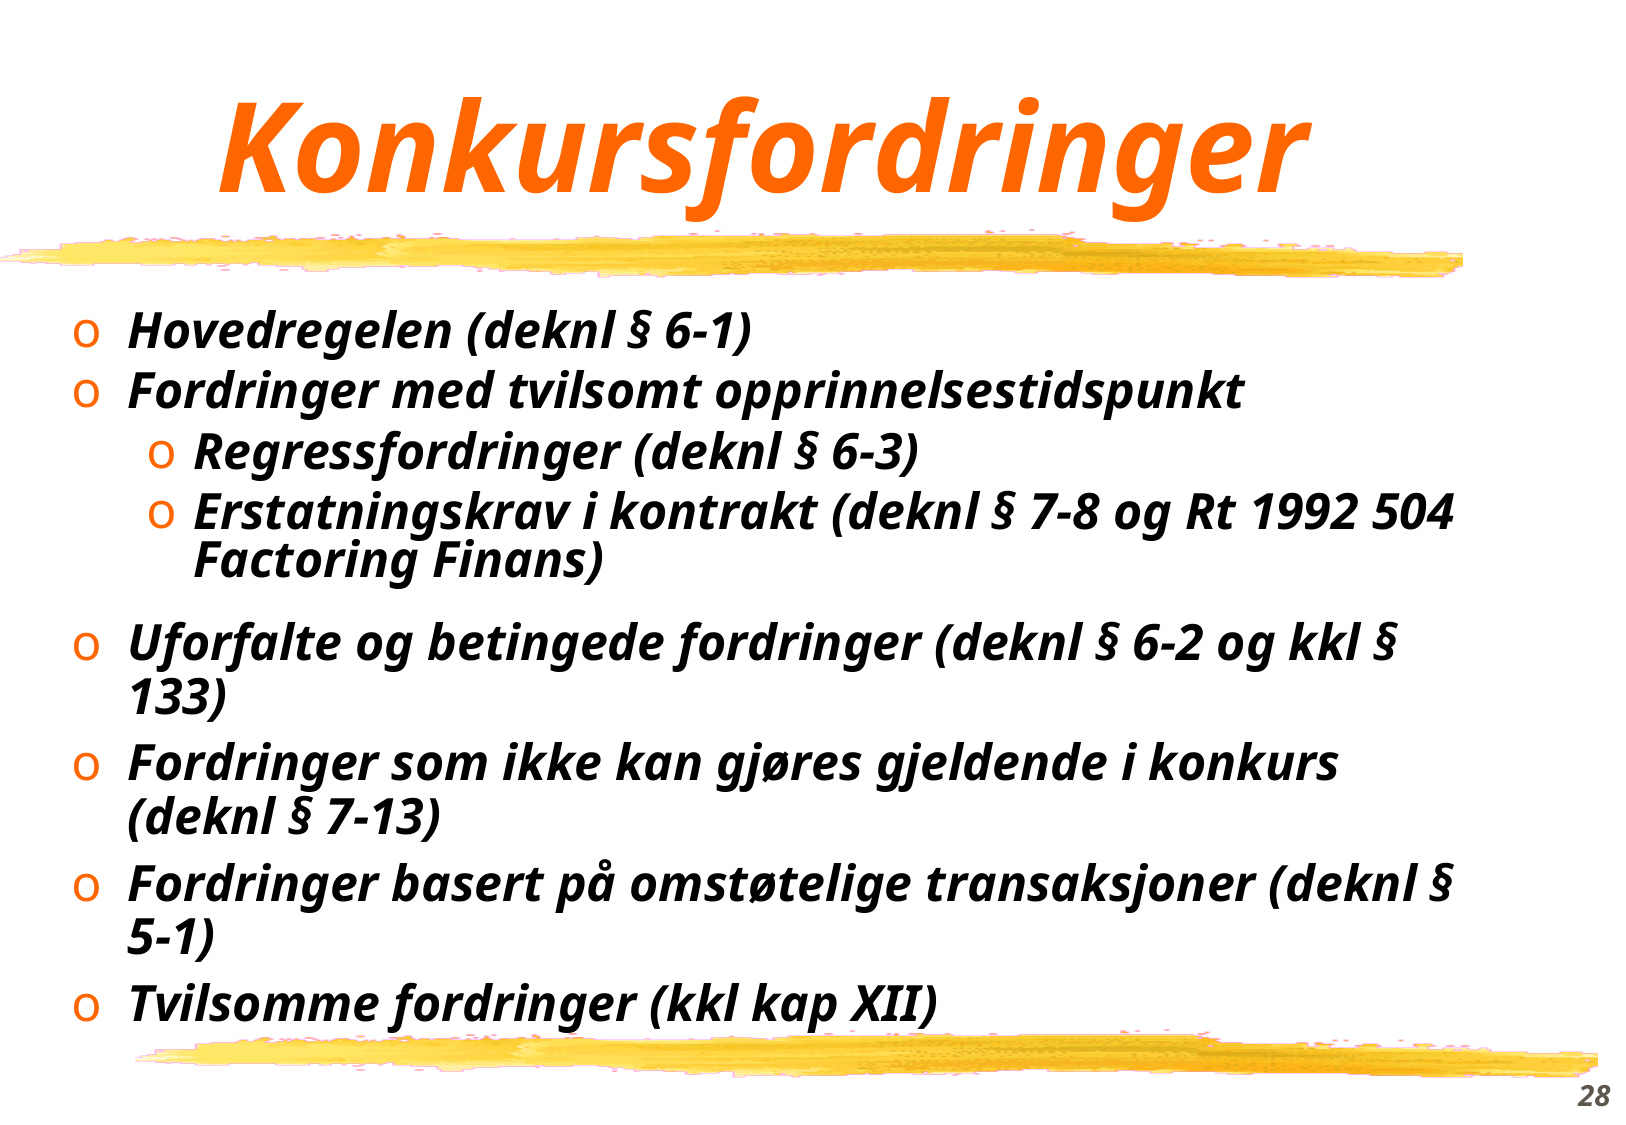

# Konkursfordringer
Hovedregelen (deknl § 6-1)
Fordringer med tvilsomt opprinnelsestidspunkt
Regressfordringer (deknl § 6-3)
Erstatningskrav i kontrakt (deknl § 7-8 og Rt 1992 504 Factoring Finans)
Uforfalte og betingede fordringer (deknl § 6-2 og kkl § 133)
Fordringer som ikke kan gjøres gjeldende i konkurs (deknl § 7-13)
Fordringer basert på omstøtelige transaksjoner (deknl § 5-1)
Tvilsomme fordringer (kkl kap XII)